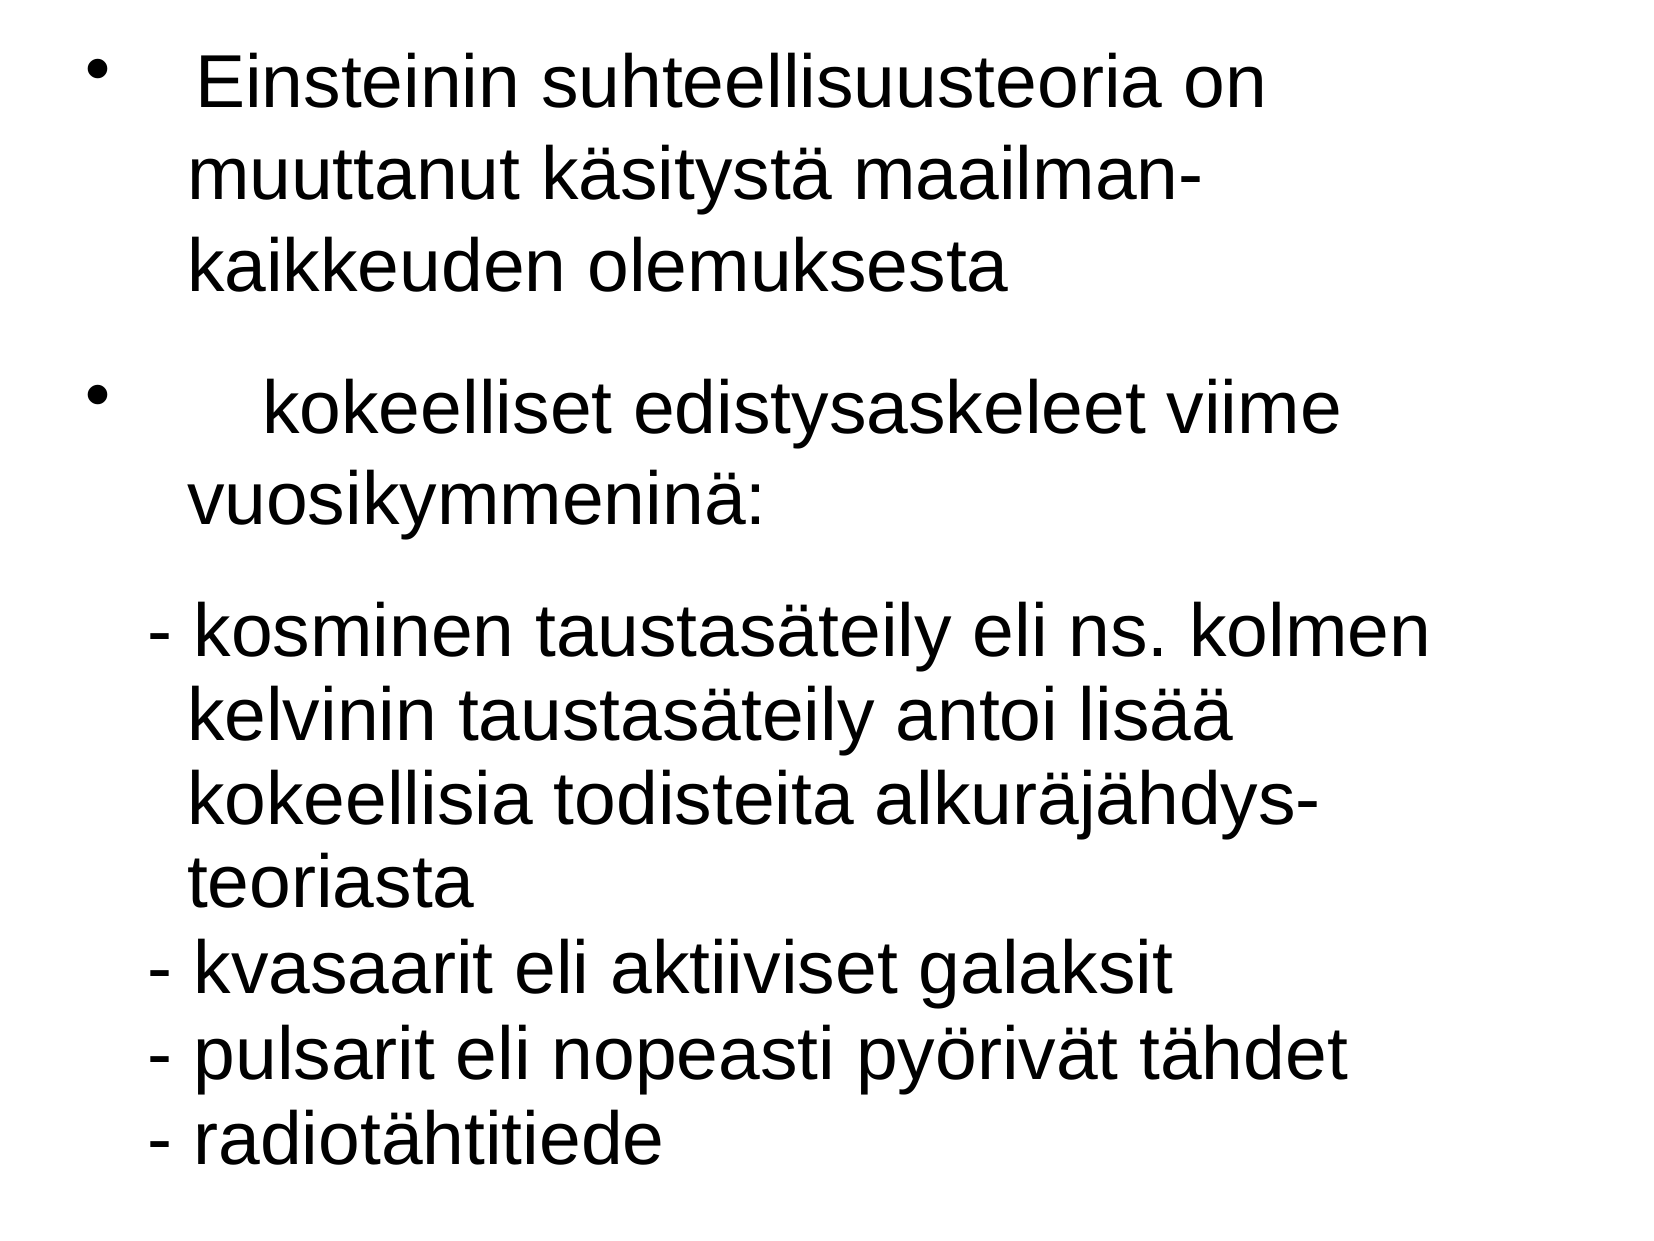

Einsteinin suhteellisuusteoria on muuttanut käsitystä maailman-kaikkeuden olemuksesta
 kokeelliset edistysaskeleet viime
vuosikymmeninä:
 - kosminen taustasäteily eli ns. kolmen kelvinin taustasäteily antoi lisää kokeellisia todisteita alkuräjähdys-teoriasta
 - kvasaarit eli aktiiviset galaksit
 - pulsarit eli nopeasti pyörivät tähdet
 - radiotähtitiede